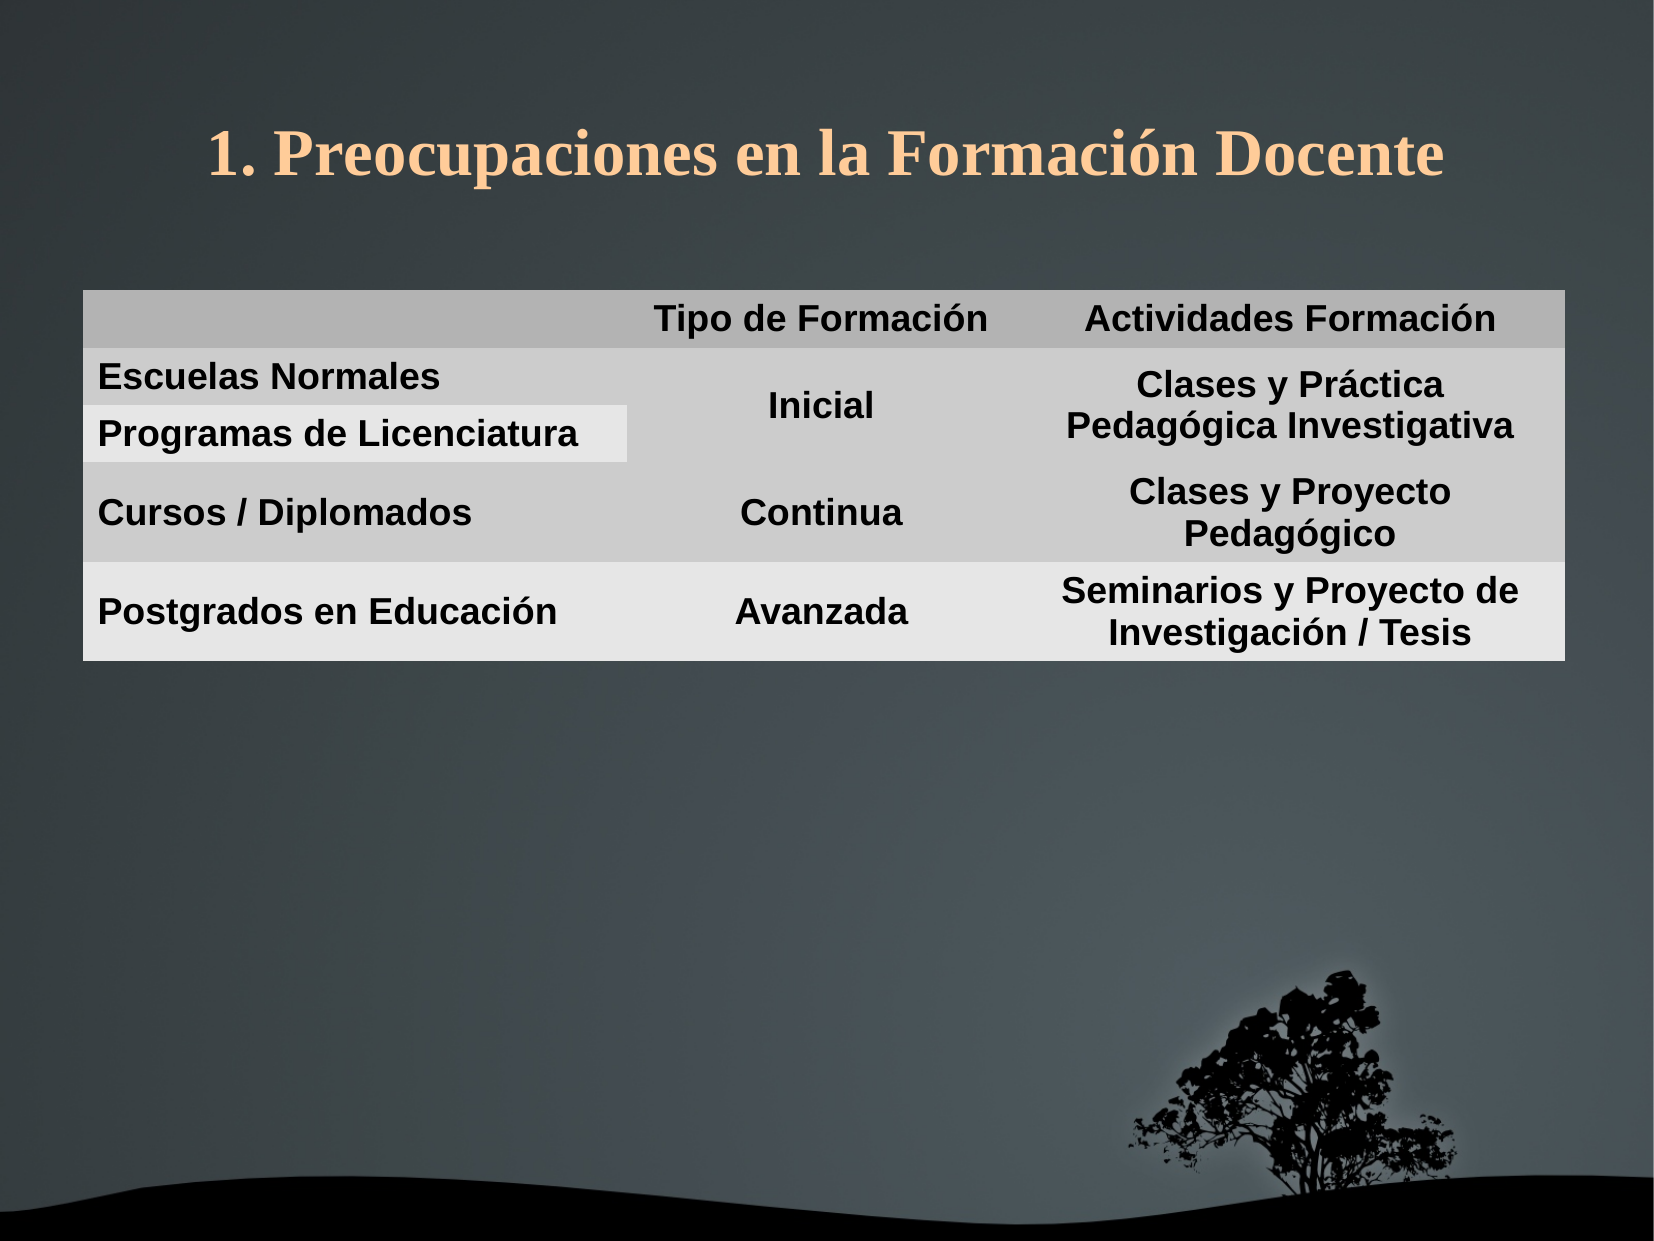

# 1. Preocupaciones en la Formación Docente
| | Tipo de Formación | Actividades Formación |
| --- | --- | --- |
| Escuelas Normales | Inicial | Clases y Práctica Pedagógica Investigativa |
| Programas de Licenciatura | | |
| Cursos / Diplomados | Continua | Clases y Proyecto Pedagógico |
| Postgrados en Educación | Avanzada | Seminarios y Proyecto de Investigación / Tesis |